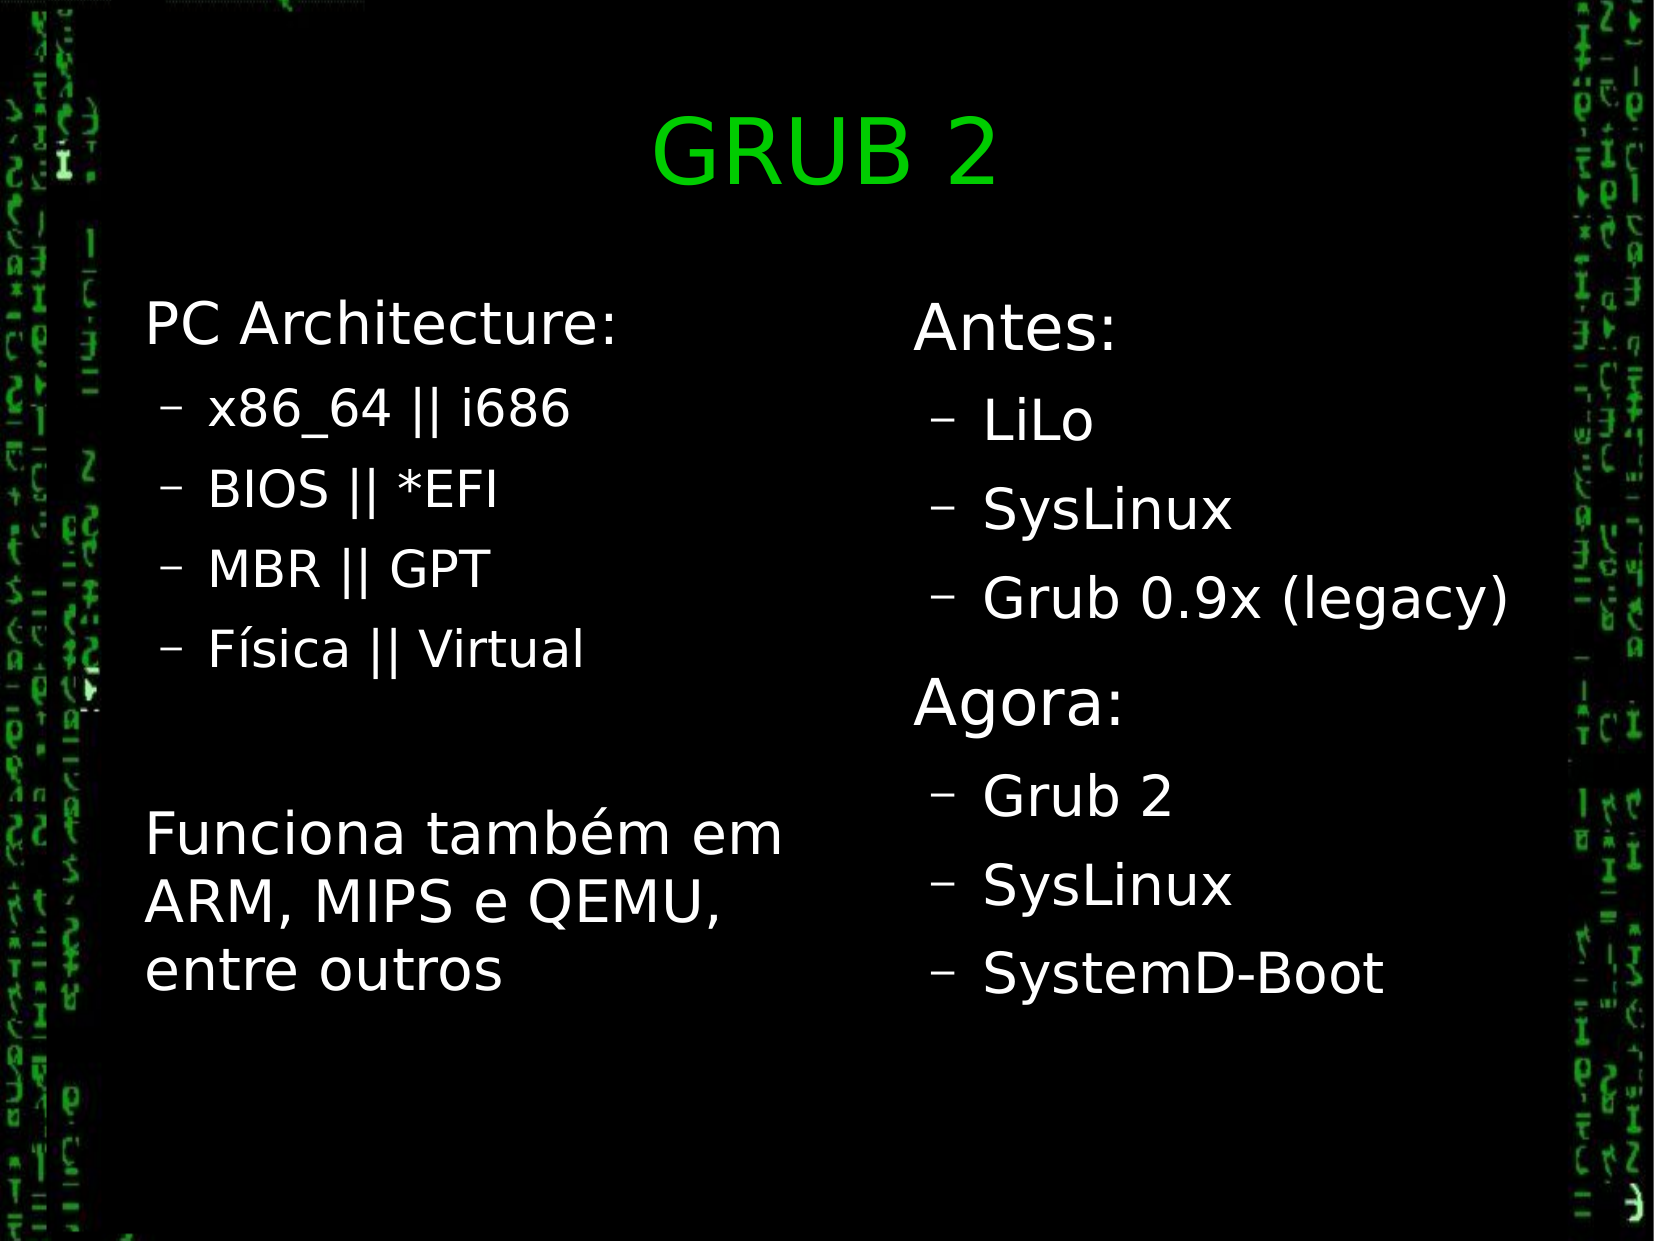

# GRUB 2
PC Architecture:
x86_64 || i686
BIOS || *EFI
MBR || GPT
Física || Virtual
Funciona também em ARM, MIPS e QEMU, entre outros
Antes:
LiLo
SysLinux
Grub 0.9x (legacy)
Agora:
Grub 2
SysLinux
SystemD-Boot